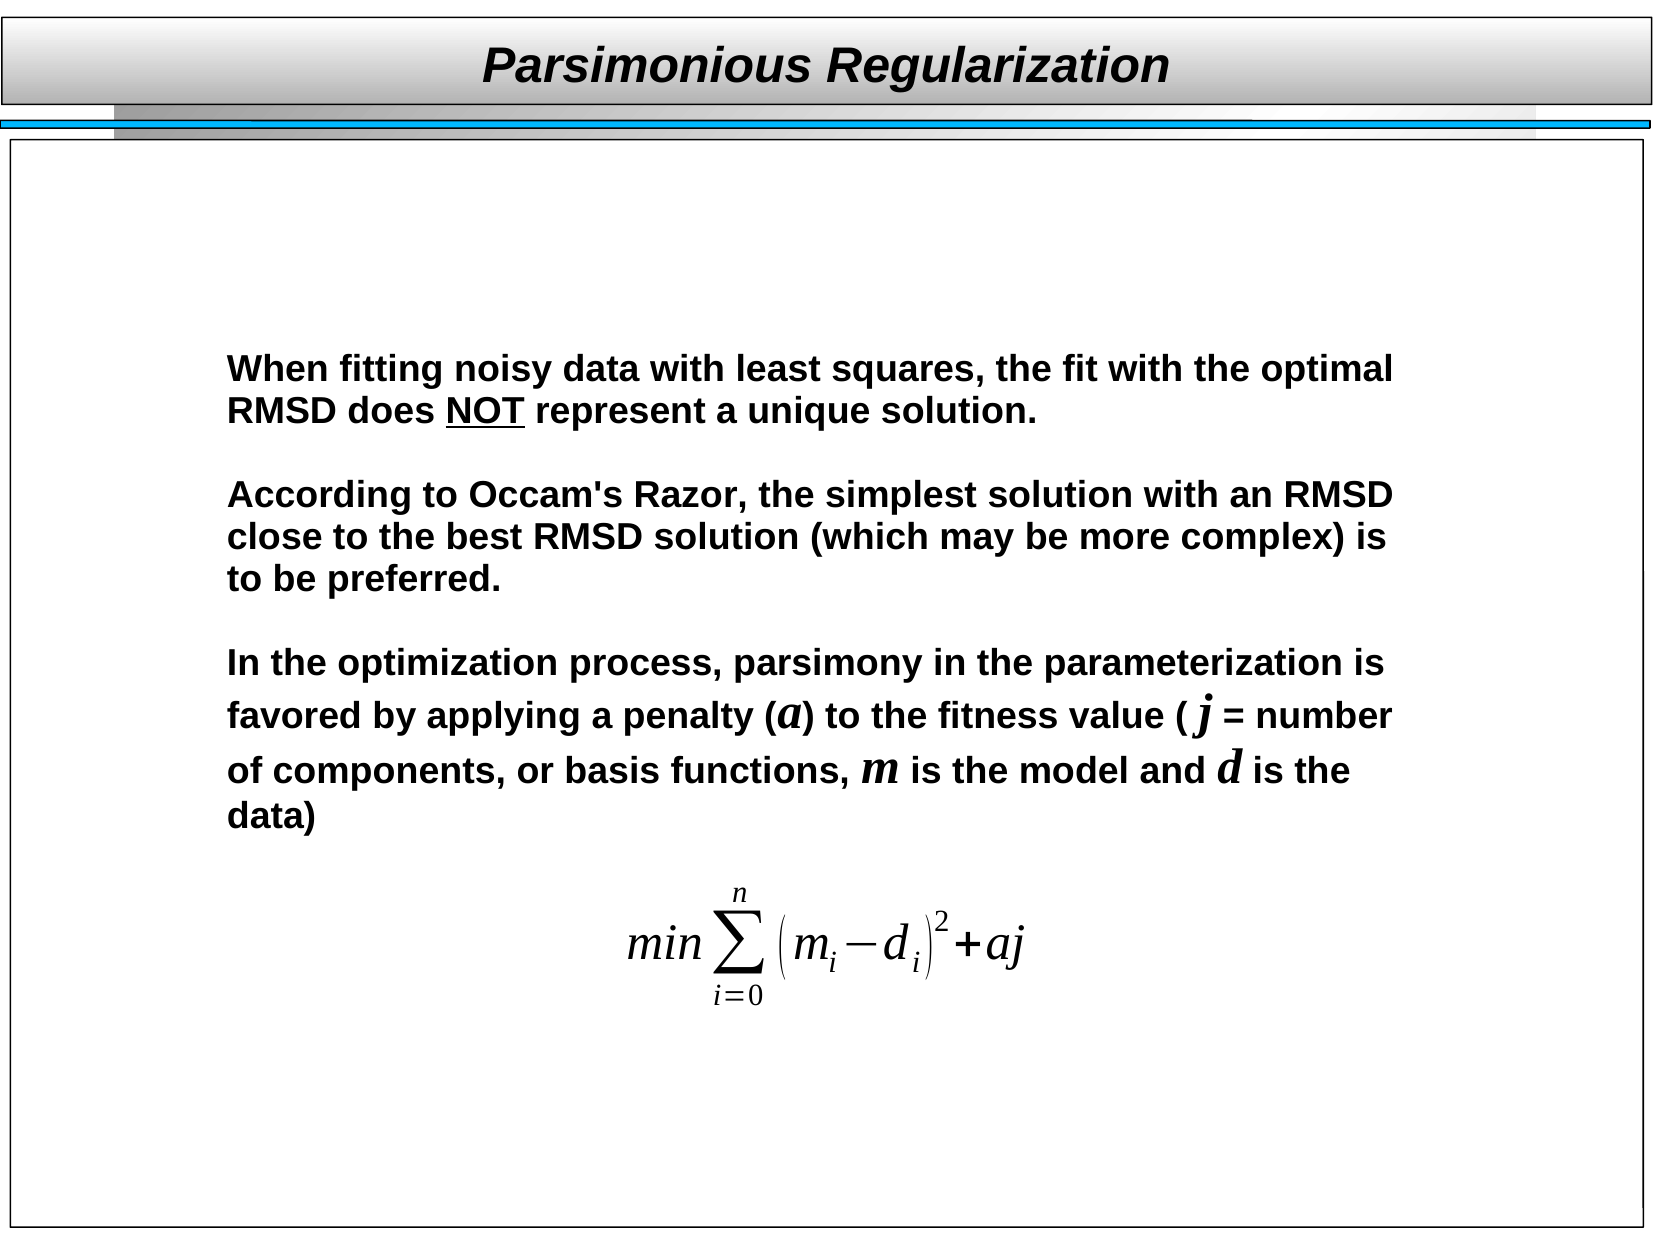

Parsimonious Regularization
When fitting noisy data with least squares, the fit with the optimal RMSD does NOT represent a unique solution.
According to Occam's Razor, the simplest solution with an RMSD close to the best RMSD solution (which may be more complex) is to be preferred.
In the optimization process, parsimony in the parameterization is favored by applying a penalty (a) to the fitness value ( j = number of components, or basis functions, m is the model and d is the data)